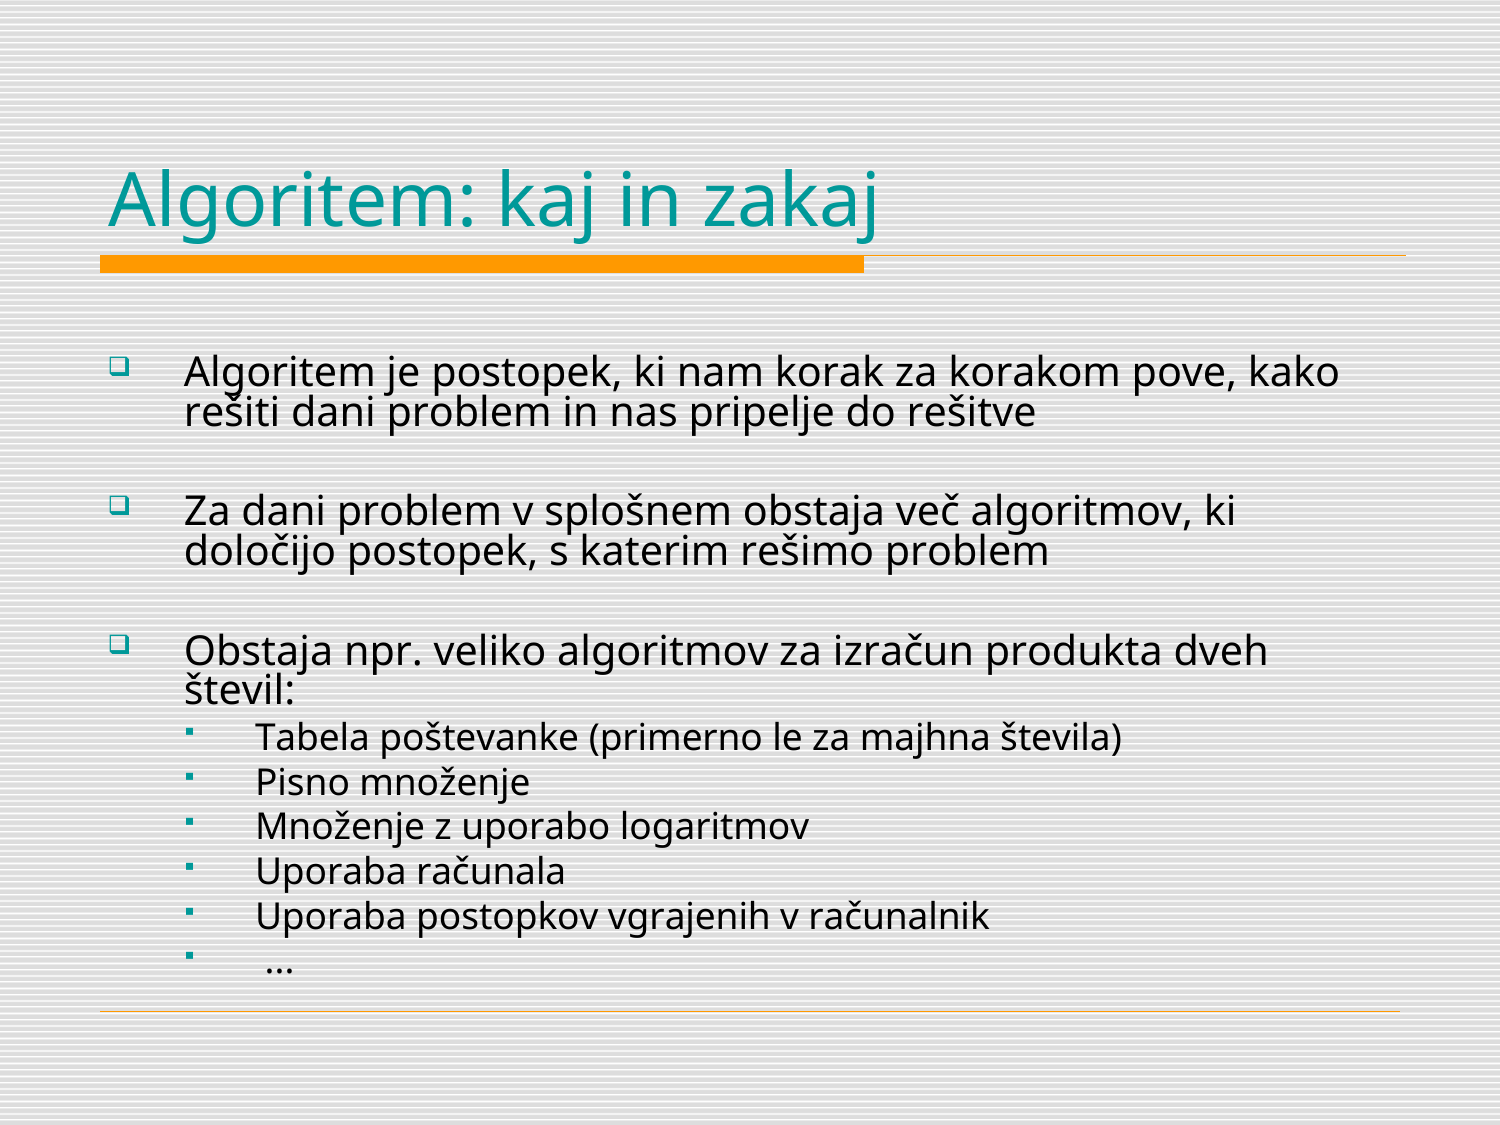

# Algoritem: kaj in zakaj
Algoritem je postopek, ki nam korak za korakom pove, kako rešiti dani problem in nas pripelje do rešitve
Za dani problem v splošnem obstaja več algoritmov, ki določijo postopek, s katerim rešimo problem
Obstaja npr. veliko algoritmov za izračun produkta dveh števil:
Tabela poštevanke (primerno le za majhna števila)
Pisno množenje
Množenje z uporabo logaritmov
Uporaba računala
Uporaba postopkov vgrajenih v računalnik
 ...